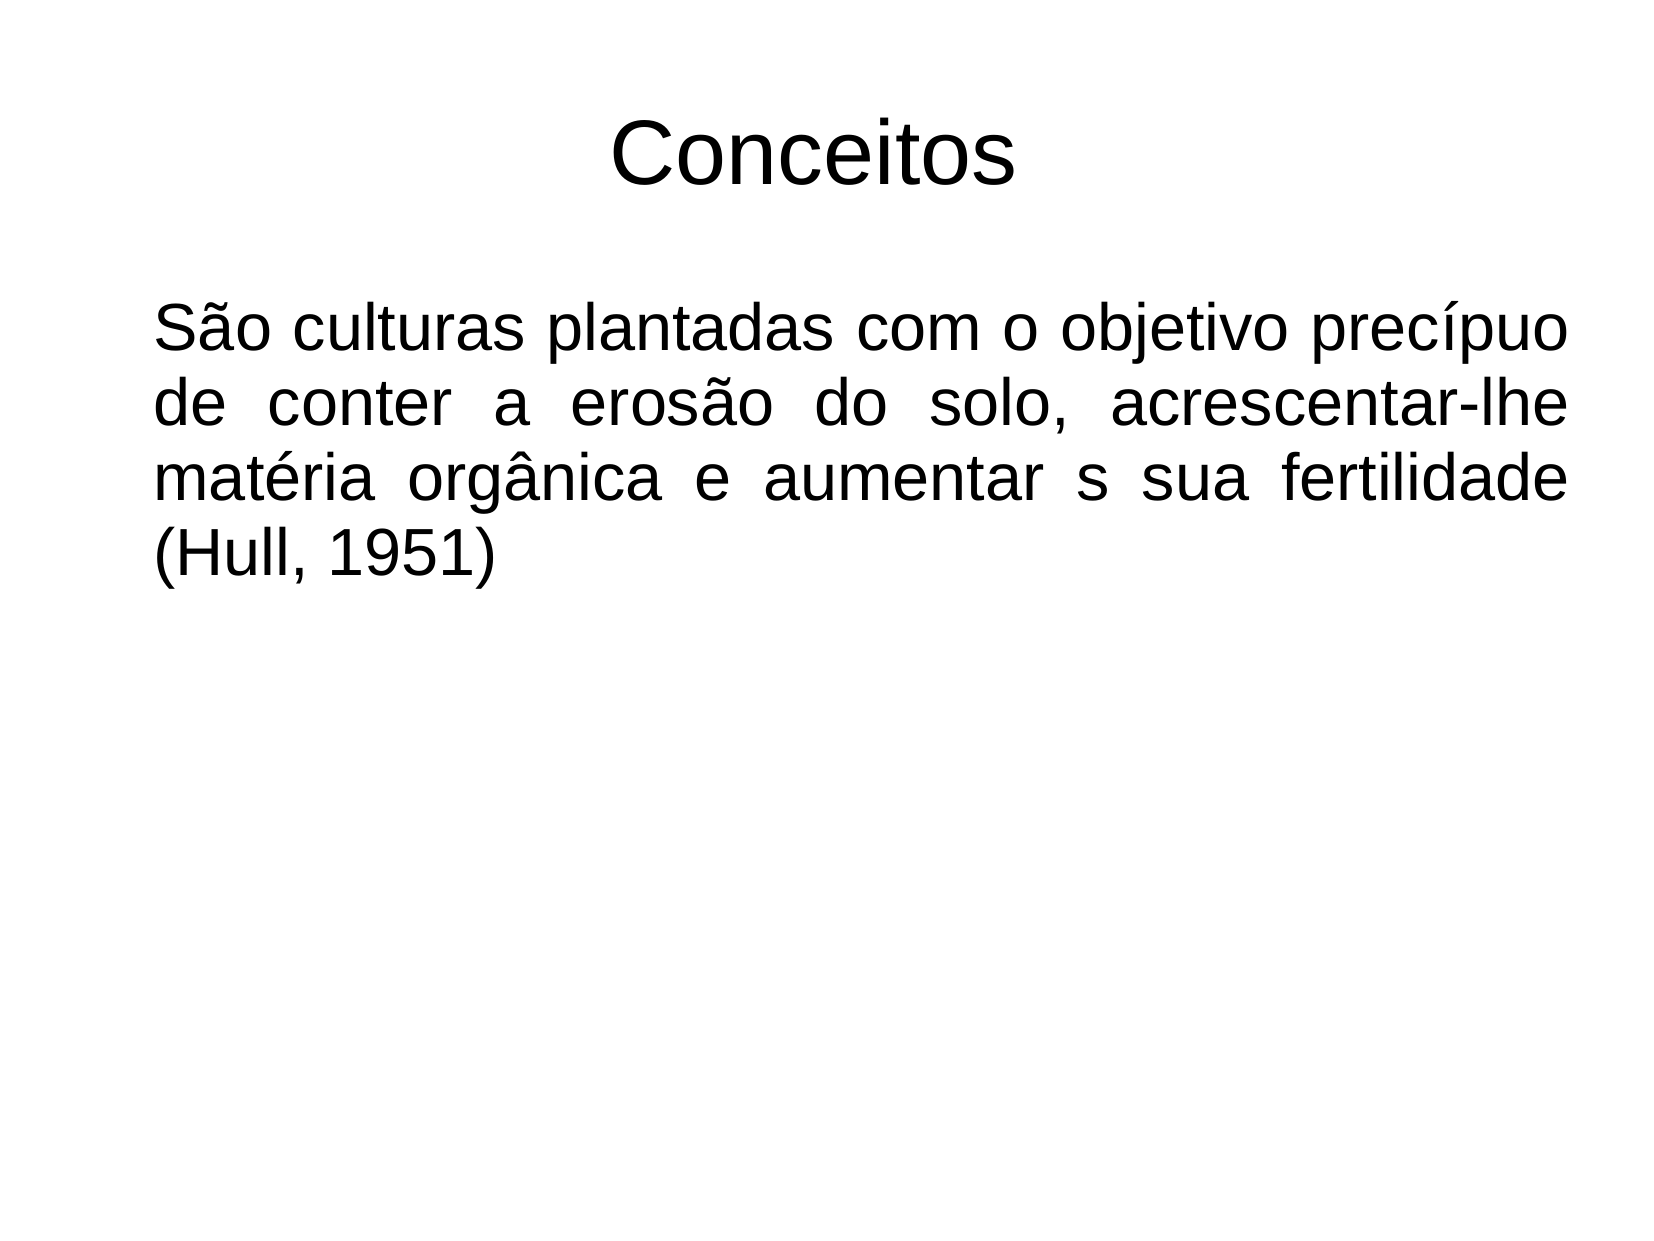

# Conceitos
São culturas plantadas com o objetivo precípuo de conter a erosão do solo, acrescentar-lhe matéria orgânica e aumentar s sua fertilidade (Hull, 1951)